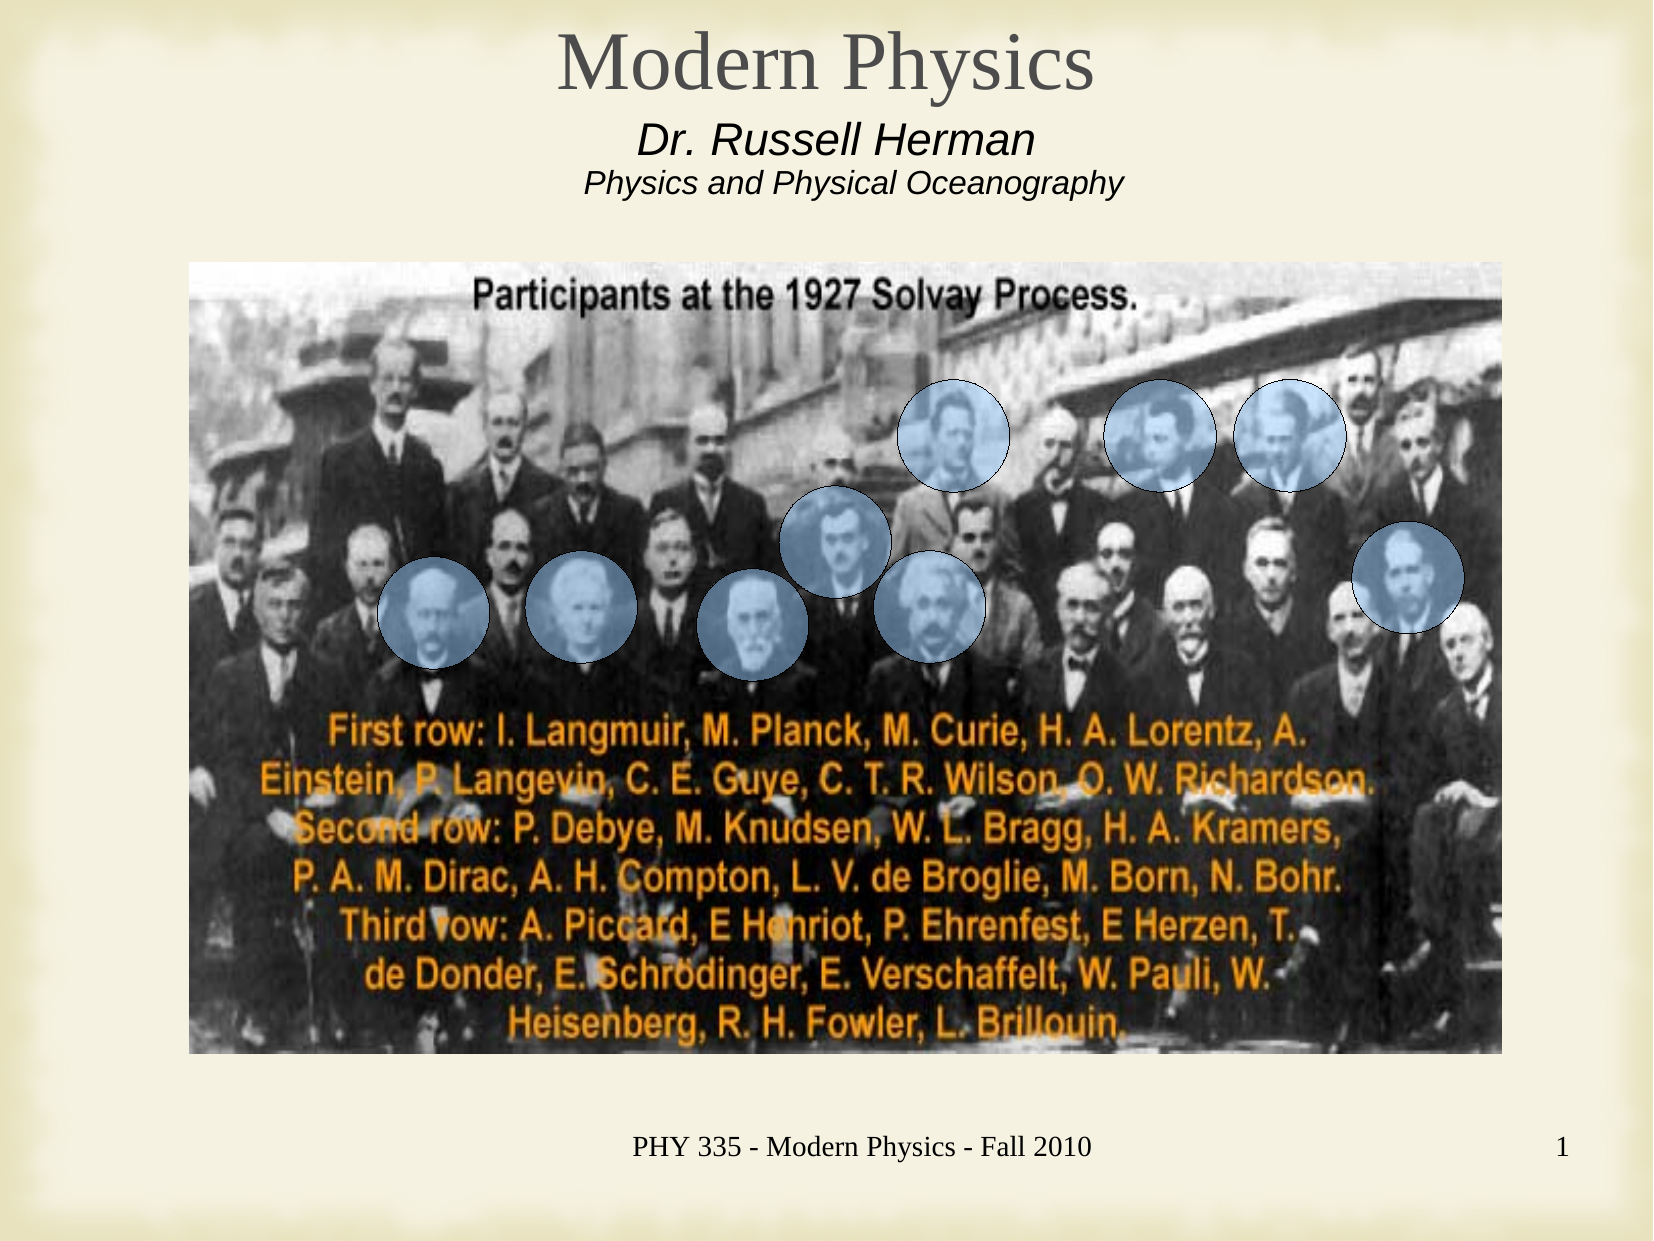

# Modern Physics
Dr. Russell Herman
Physics and Physical Oceanography
PHY 335 - Modern Physics - Fall 2010
1